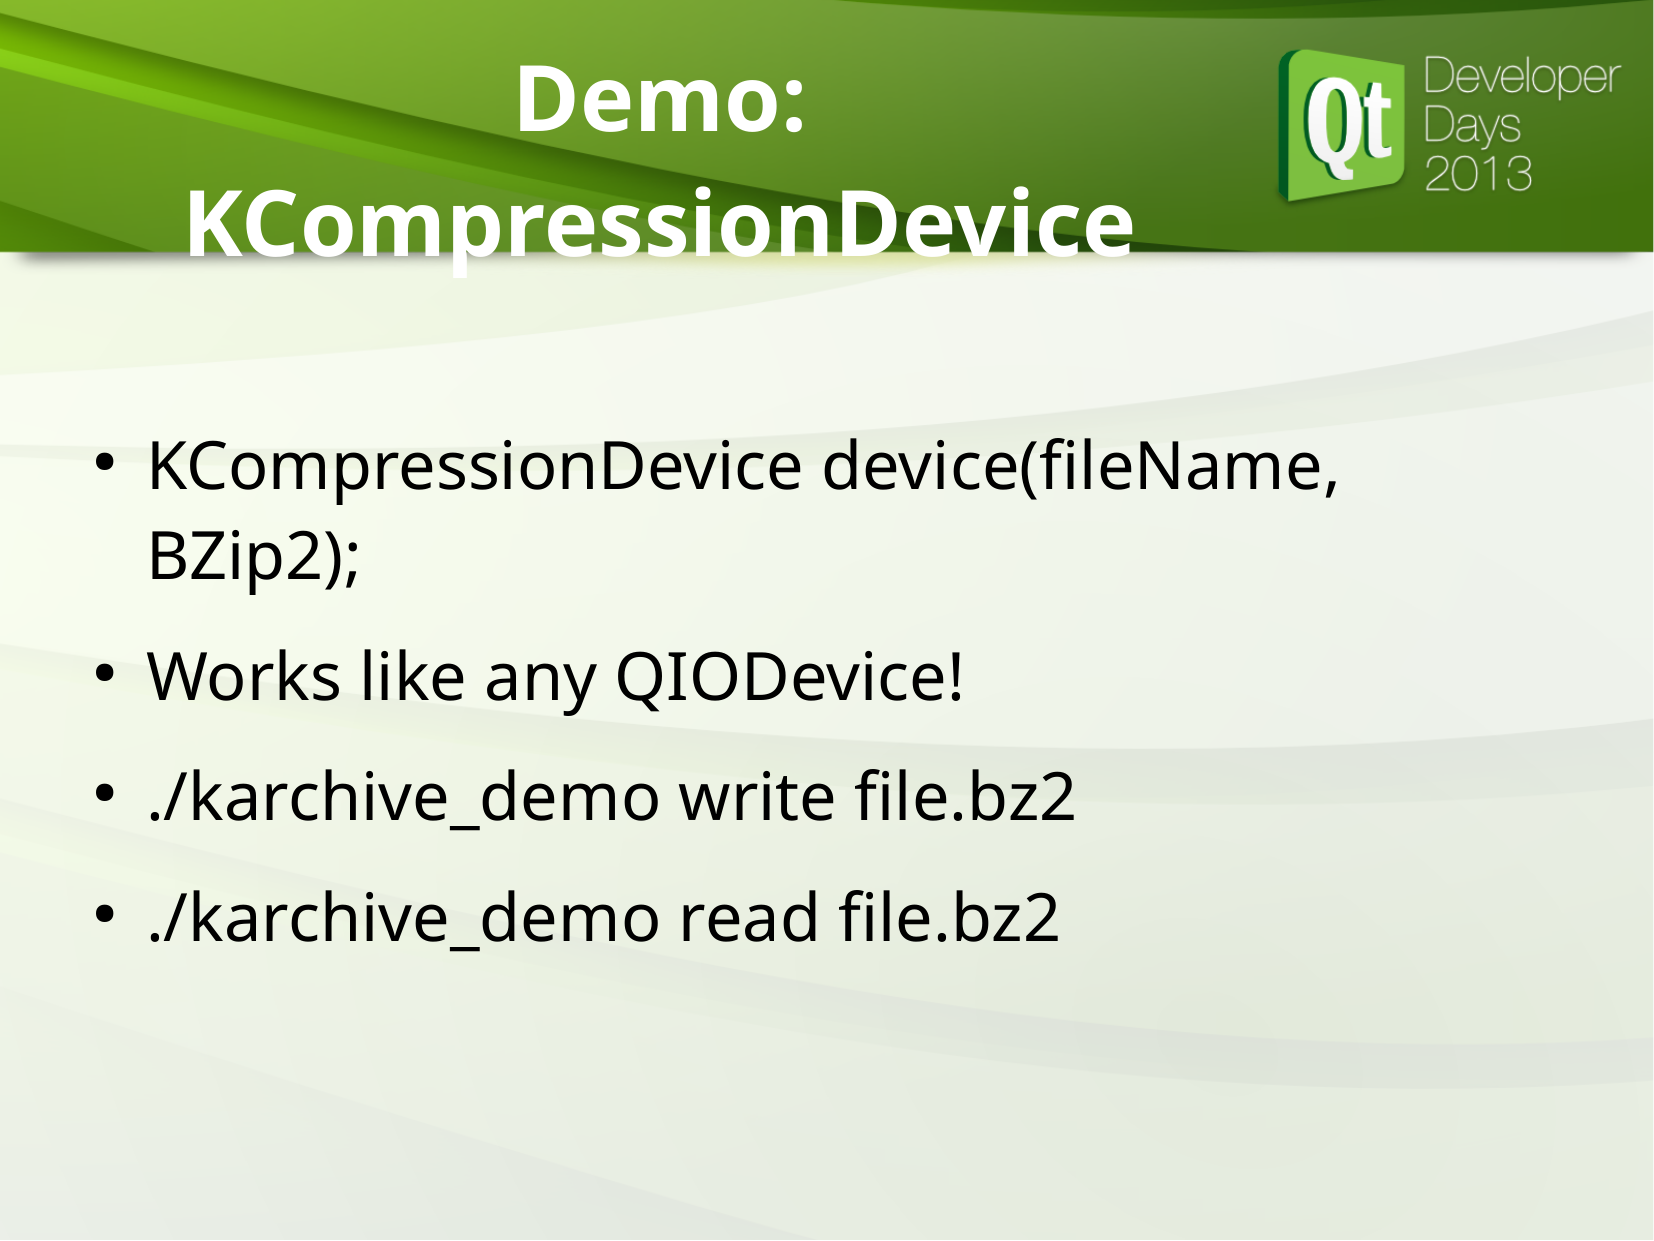

# Demo: KCompressionDevice
KCompressionDevice device(fileName, BZip2);
Works like any QIODevice!
./karchive_demo write file.bz2
./karchive_demo read file.bz2